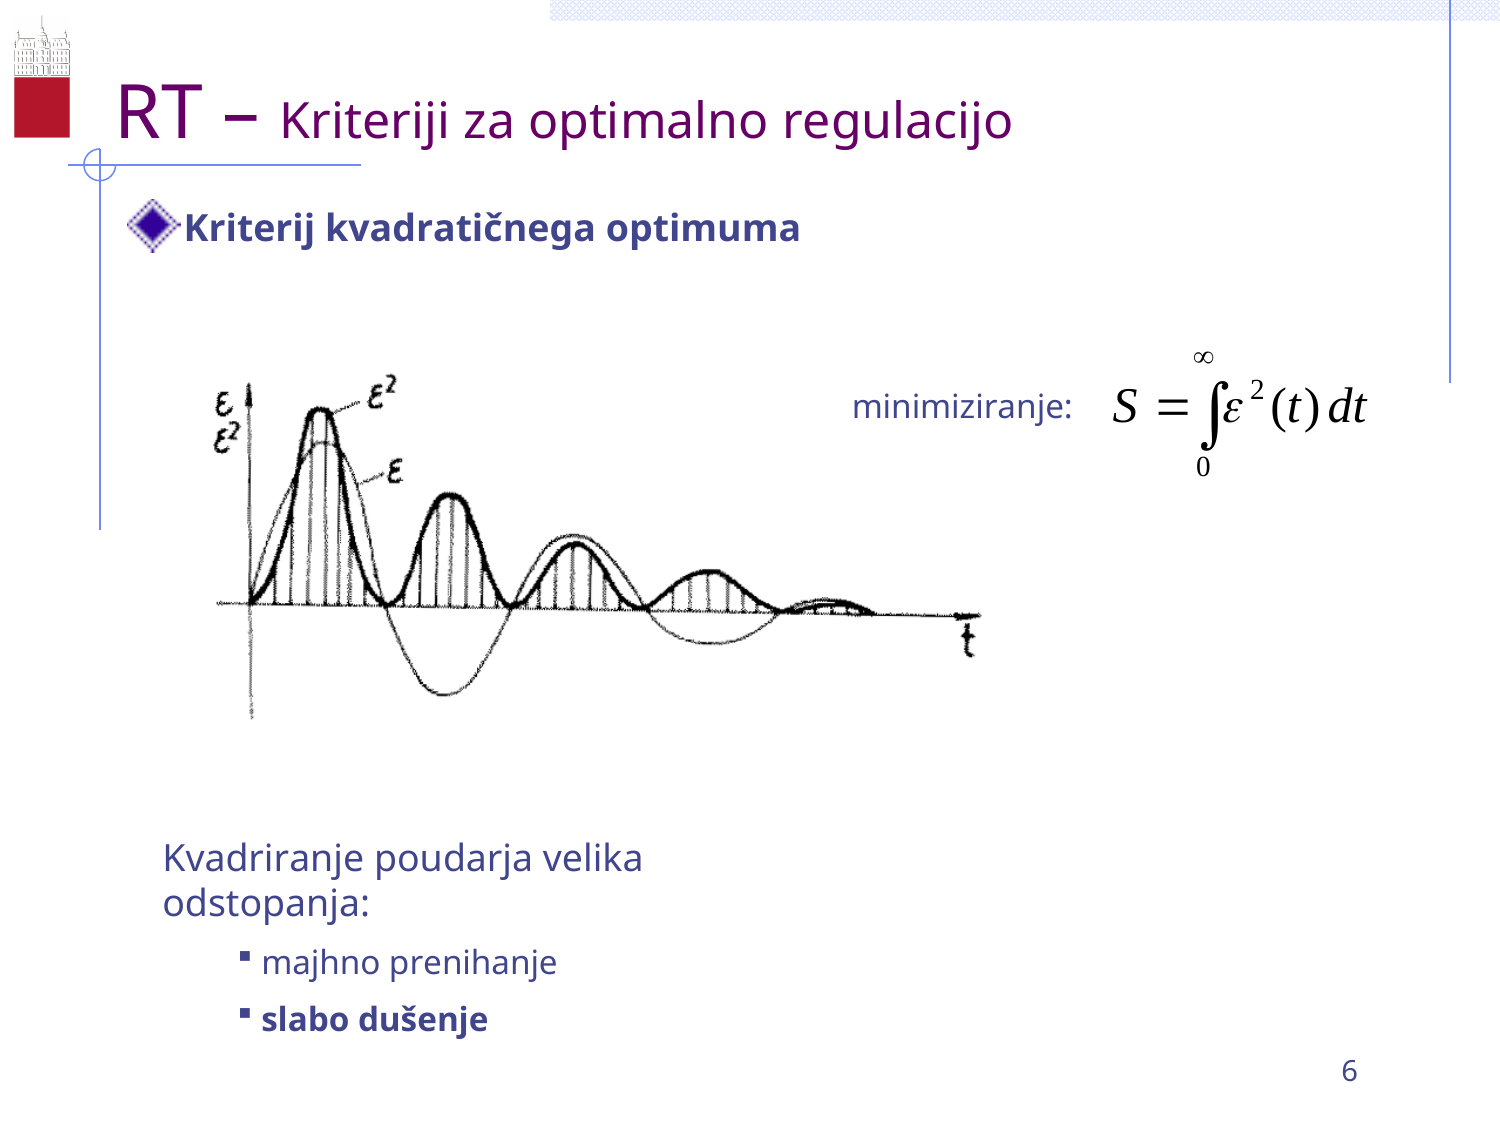

RT – Kriteriji za optimalno regulacijo
# Kriterij kvadratičnega optimuma
minimiziranje:
Kvadriranje poudarja velika odstopanja:
 majhno prenihanje
 slabo dušenje